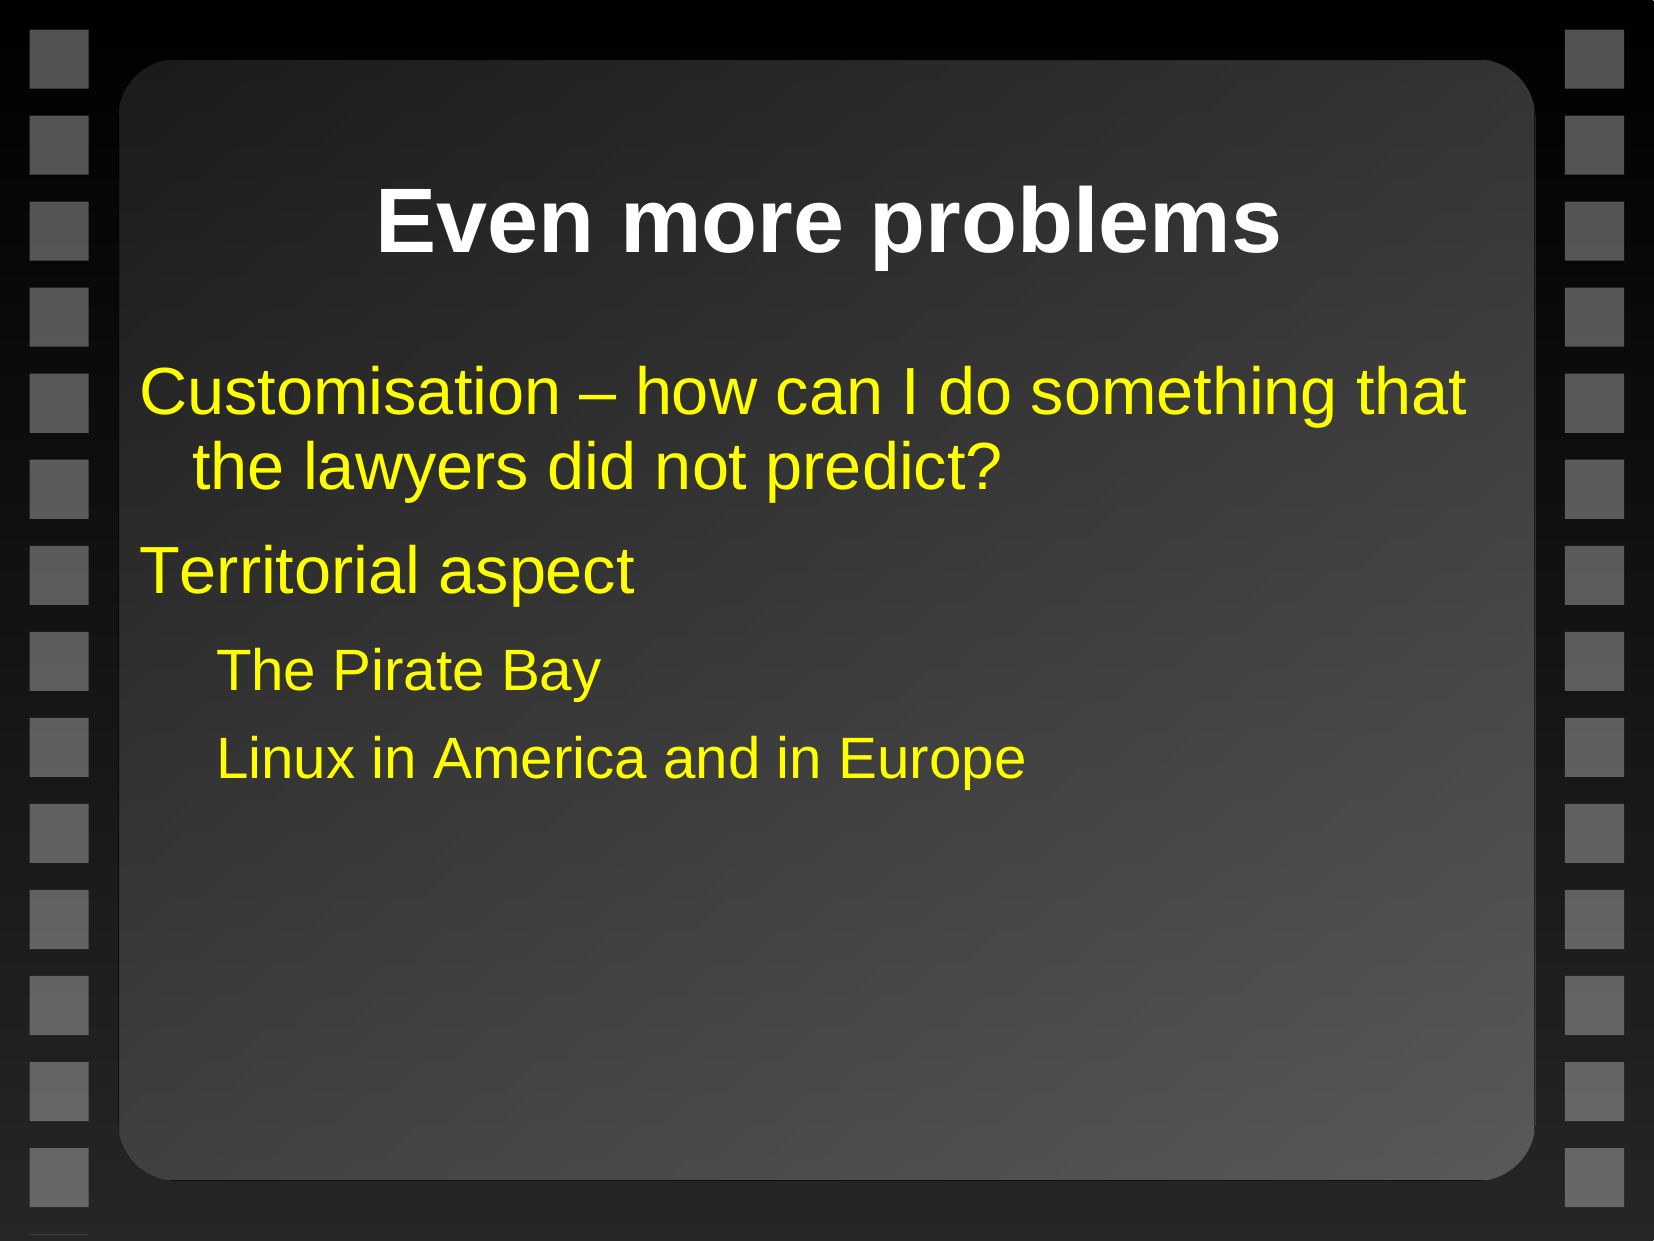

# Even more problems
Customisation – how can I do something that the lawyers did not predict?
Territorial aspect
The Pirate Bay
Linux in America and in Europe